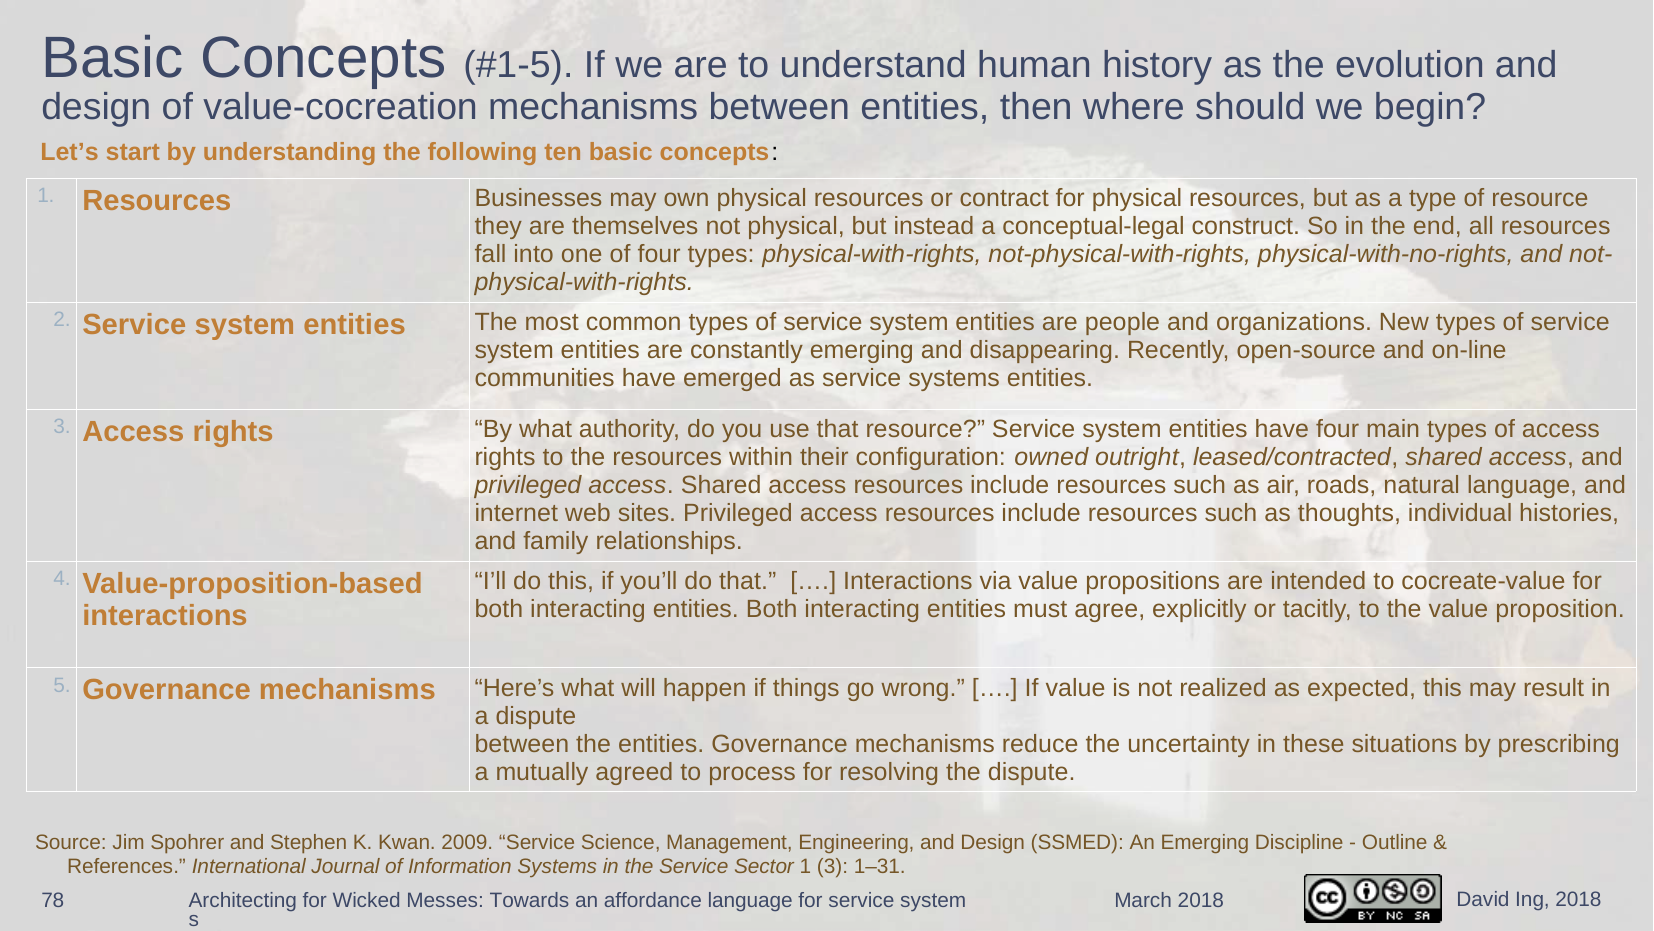

# Basic Concepts (#1-5). If we are to understand human history as the evolution and design of value-cocreation mechanisms between entities, then where should we begin?
Let’s start by understanding the following ten basic concepts:
| 1. | Resources | Businesses may own physical resources or contract for physical resources, but as a type of resource they are themselves not physical, but instead a conceptual-legal construct. So in the end, all resources fall into one of four types: physical-with-rights, not-physical-with-rights, physical-with-no-rights, and not-physical-with-rights. |
| --- | --- | --- |
| 2. | Service system entities | The most common types of service system entities are people and organizations. New types of service system entities are constantly emerging and disappearing. Recently, open-source and on-line communities have emerged as service systems entities. |
| 3. | Access rights | “By what authority, do you use that resource?” Service system entities have four main types of access rights to the resources within their configuration: owned outright, leased/contracted, shared access, and privileged access. Shared access resources include resources such as air, roads, natural language, and internet web sites. Privileged access resources include resources such as thoughts, individual histories, and family relationships. |
| 4. | Value-proposition-based interactions | “I’ll do this, if you’ll do that.” [….] Interactions via value propositions are intended to cocreate-value for both interacting entities. Both interacting entities must agree, explicitly or tacitly, to the value proposition. |
| 5. | Governance mechanisms | “Here’s what will happen if things go wrong.” [….] If value is not realized as expected, this may result in a dispute between the entities. Governance mechanisms reduce the uncertainty in these situations by prescribing a mutually agreed to process for resolving the dispute. |
Source: Jim Spohrer and Stephen K. Kwan. 2009. “Service Science, Management, Engineering, and Design (SSMED): An Emerging Discipline - Outline & References.” International Journal of Information Systems in the Service Sector 1 (3): 1–31.
Architecting for Wicked Messes: Towards an affordance language for service systems
March 2018
78